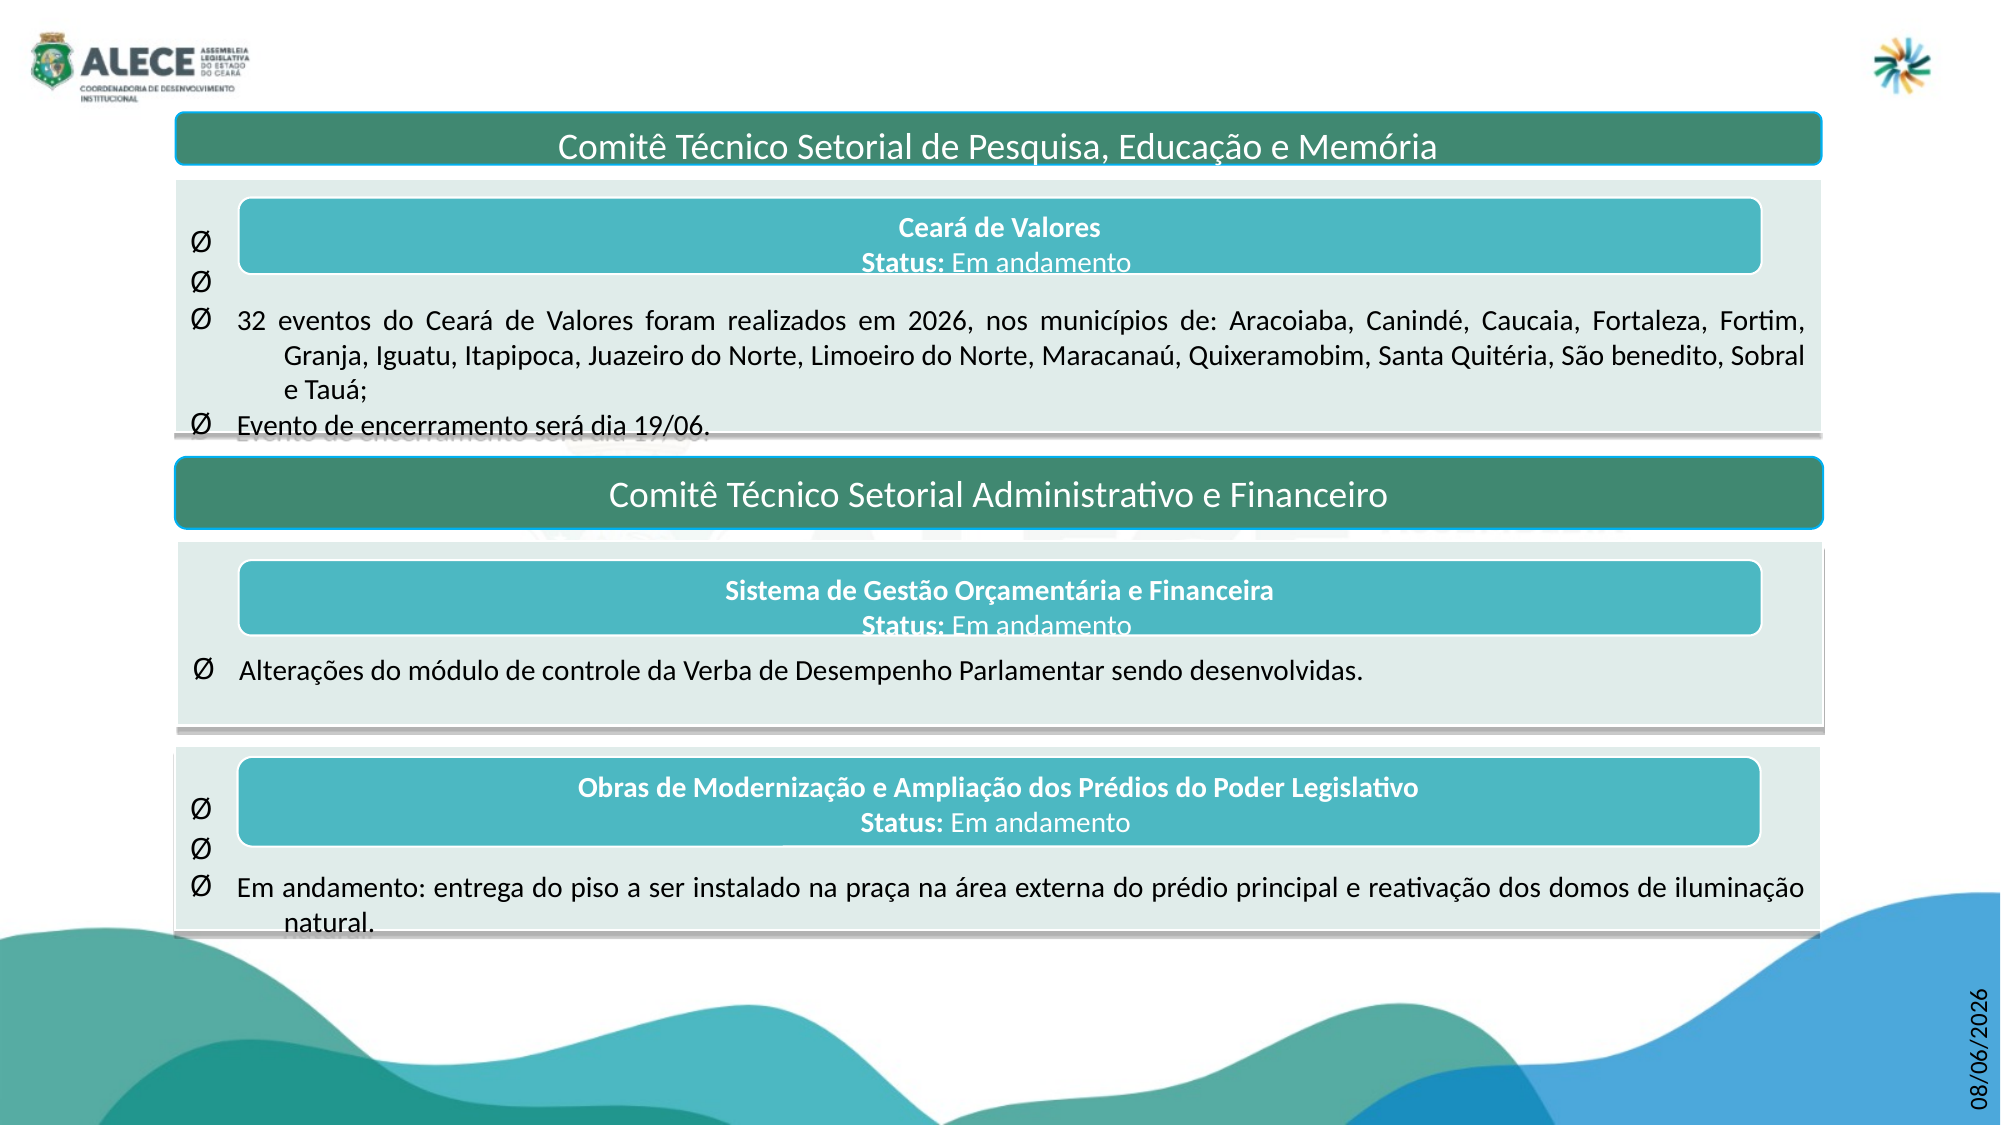

Comitê Técnico Setorial de Pesquisa, Educação e Memória
32 eventos do Ceará de Valores foram realizados em 2026, nos municípios de: Aracoiaba, Canindé, Caucaia, Fortaleza, Fortim, Granja, Iguatu, Itapipoca, Juazeiro do Norte, Limoeiro do Norte, Maracanaú, Quixeramobim, Santa Quitéria, São benedito, Sobral e Tauá;
Evento de encerramento será dia 19/06.
Ceará de Valores
Status: Em andamento
Comitê Técnico Setorial Administrativo e Financeiro
Alterações do módulo de controle da Verba de Desempenho Parlamentar sendo desenvolvidas.
Sistema de Gestão Orçamentária e Financeira
Status: Em andamento
Em andamento: entrega do piso a ser instalado na praça na área externa do prédio principal e reativação dos domos de iluminação natural.
Obras de Modernização e Ampliação dos Prédios do Poder Legislativo
Status: Em andamento
08/06/2026